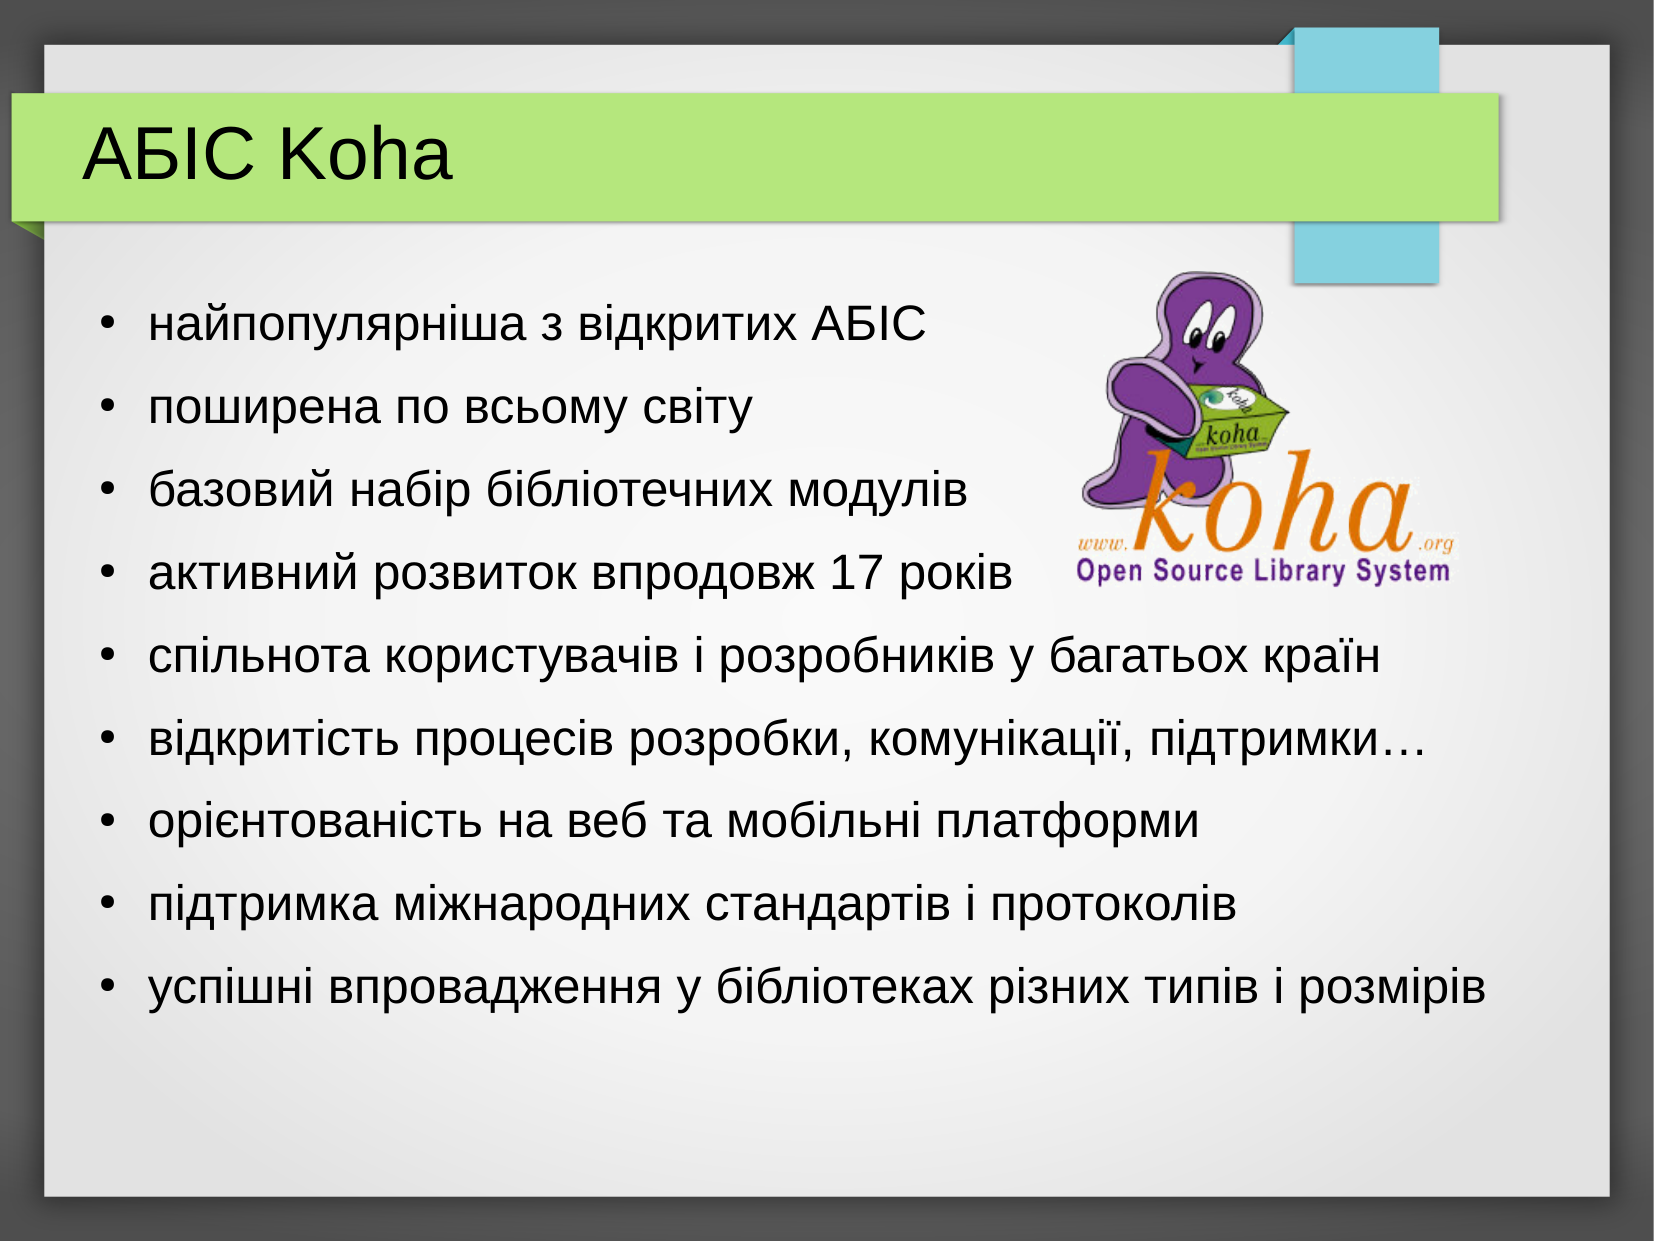

# АБІС Koha
найпопулярніша з відкритих АБІС
поширена по всьому світу
базовий набір бібліотечних модулів
активний розвиток впродовж 17 років
спільнота користувачів і розробників у багатьох країн
відкритість процесів розробки, комунікації, підтримки…
орієнтованість на веб та мобільні платформи
підтримка міжнародних стандартів і протоколів
успішні впровадження у бібліотеках різних типів і розмірів